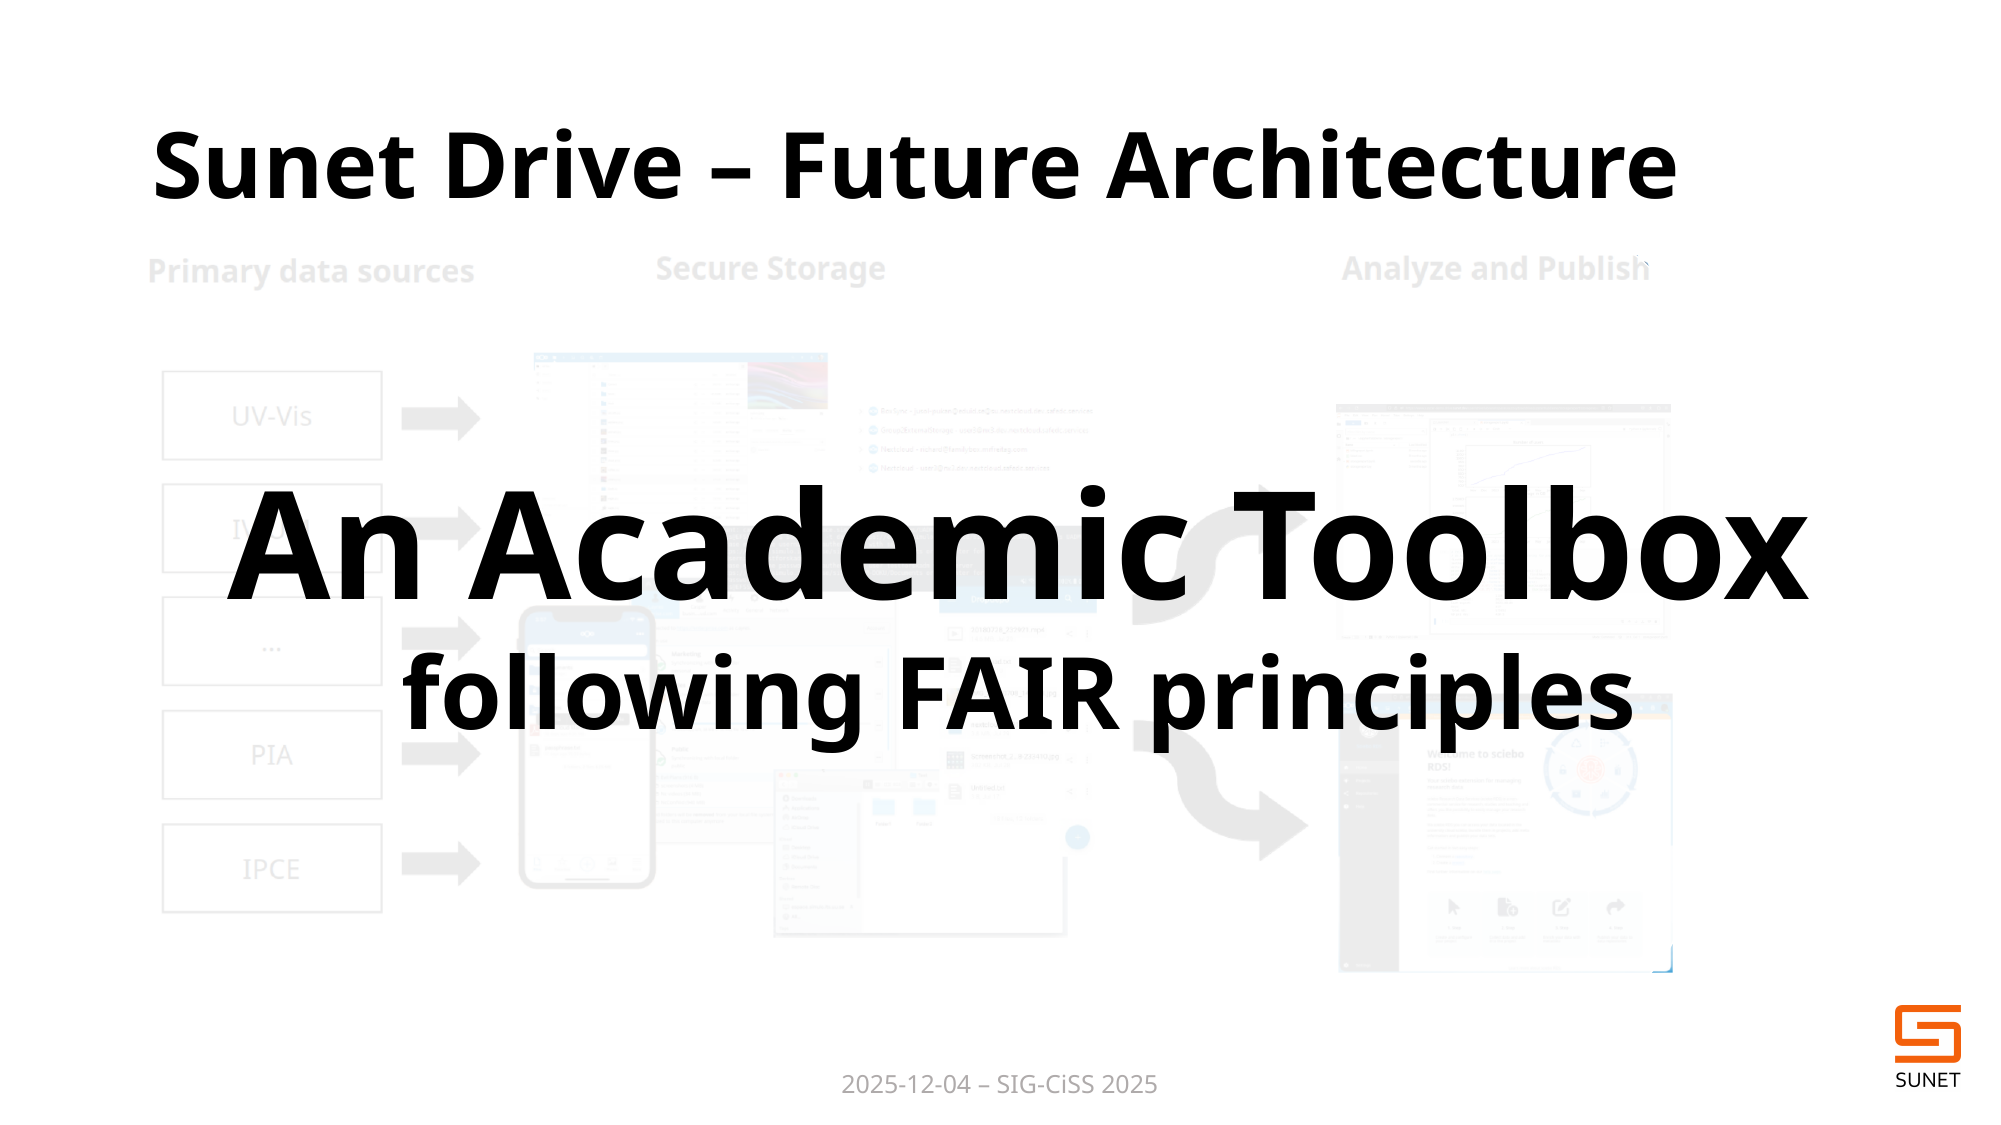

Sunet Drive – Future Architecture
An Academic Toolbox
following FAIR principles
2025-12-04 – SIG-CiSS 2025